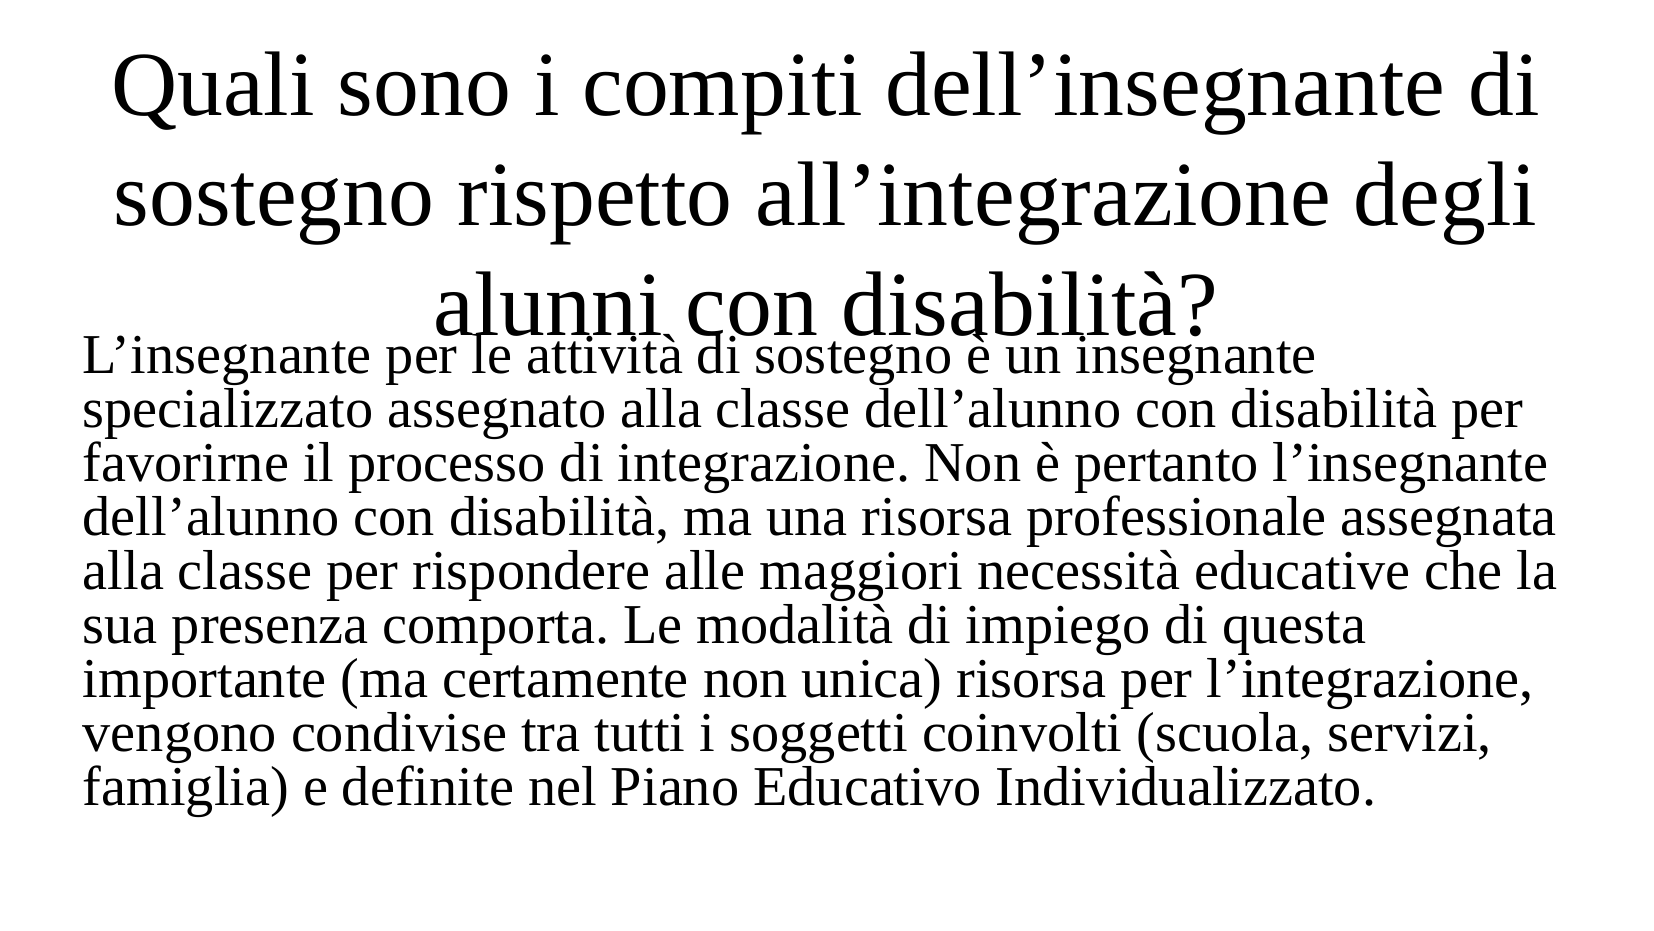

# Quali sono i compiti dell’insegnante di sostegno rispetto all’integrazione degli alunni con disabilità?
L’insegnante per le attività di sostegno è un insegnante specializzato assegnato alla classe dell’alunno con disabilità per favorirne il processo di integrazione. Non è pertanto l’insegnante dell’alunno con disabilità, ma una risorsa professionale assegnata alla classe per rispondere alle maggiori necessità educative che la sua presenza comporta. Le modalità di impiego di questa importante (ma certamente non unica) risorsa per l’integrazione, vengono condivise tra tutti i soggetti coinvolti (scuola, servizi, famiglia) e definite nel Piano Educativo Individualizzato.